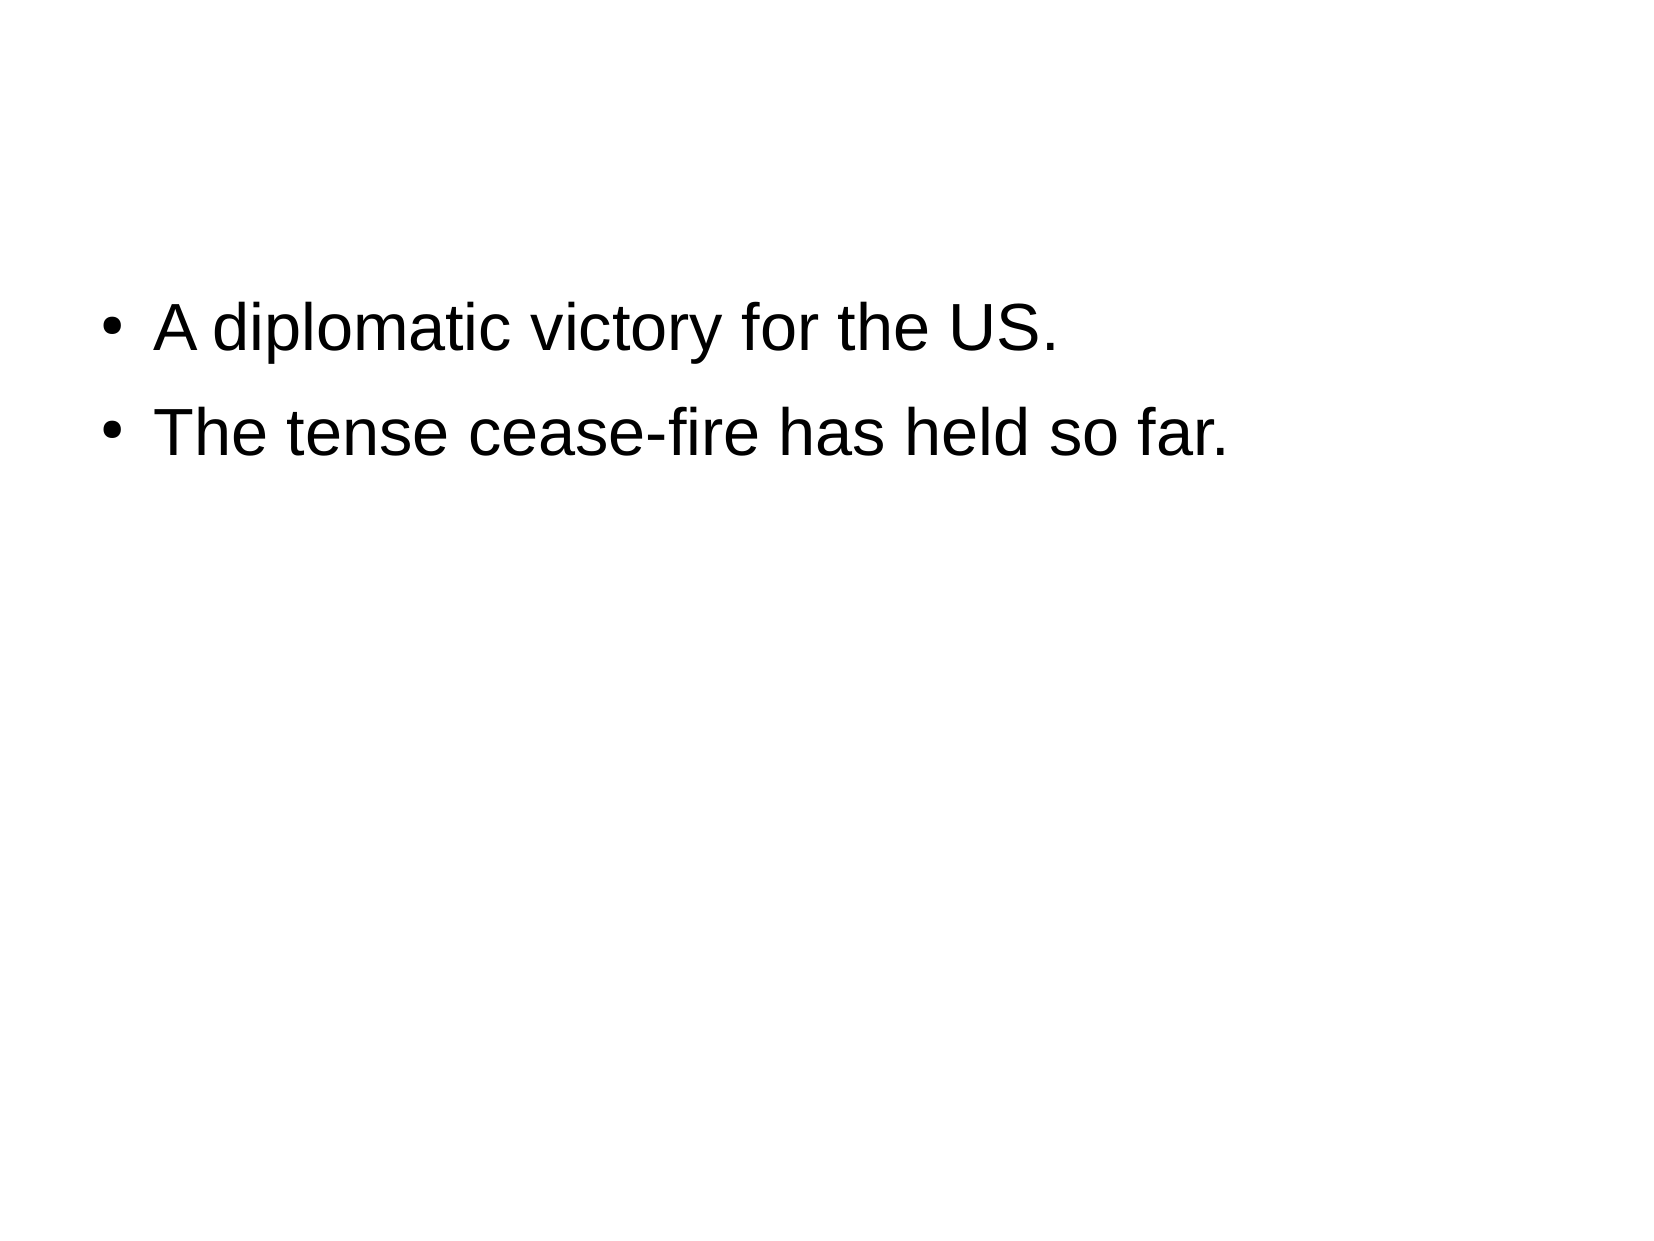

#
A diplomatic victory for the US.
The tense cease-fire has held so far.